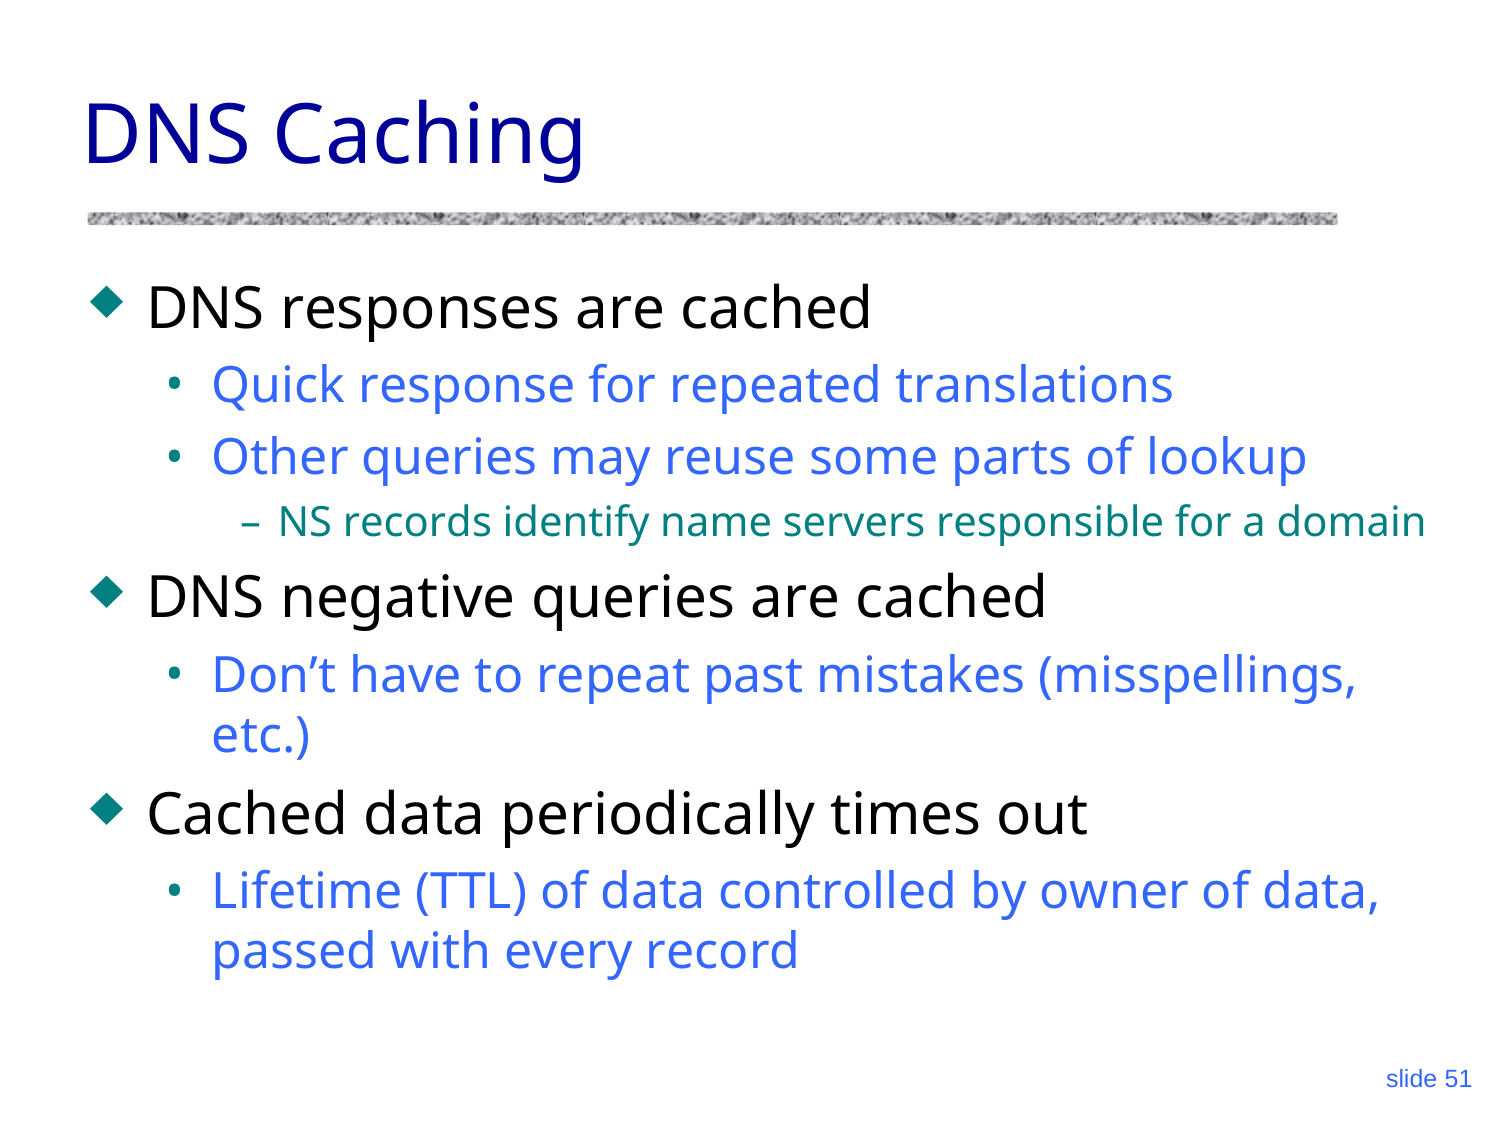

# DNS Caching
DNS responses are cached
Quick response for repeated translations
Other queries may reuse some parts of lookup
NS records identify name servers responsible for a domain
DNS negative queries are cached
Don’t have to repeat past mistakes (misspellings, etc.)
Cached data periodically times out
Lifetime (TTL) of data controlled by owner of data, passed with every record
slide